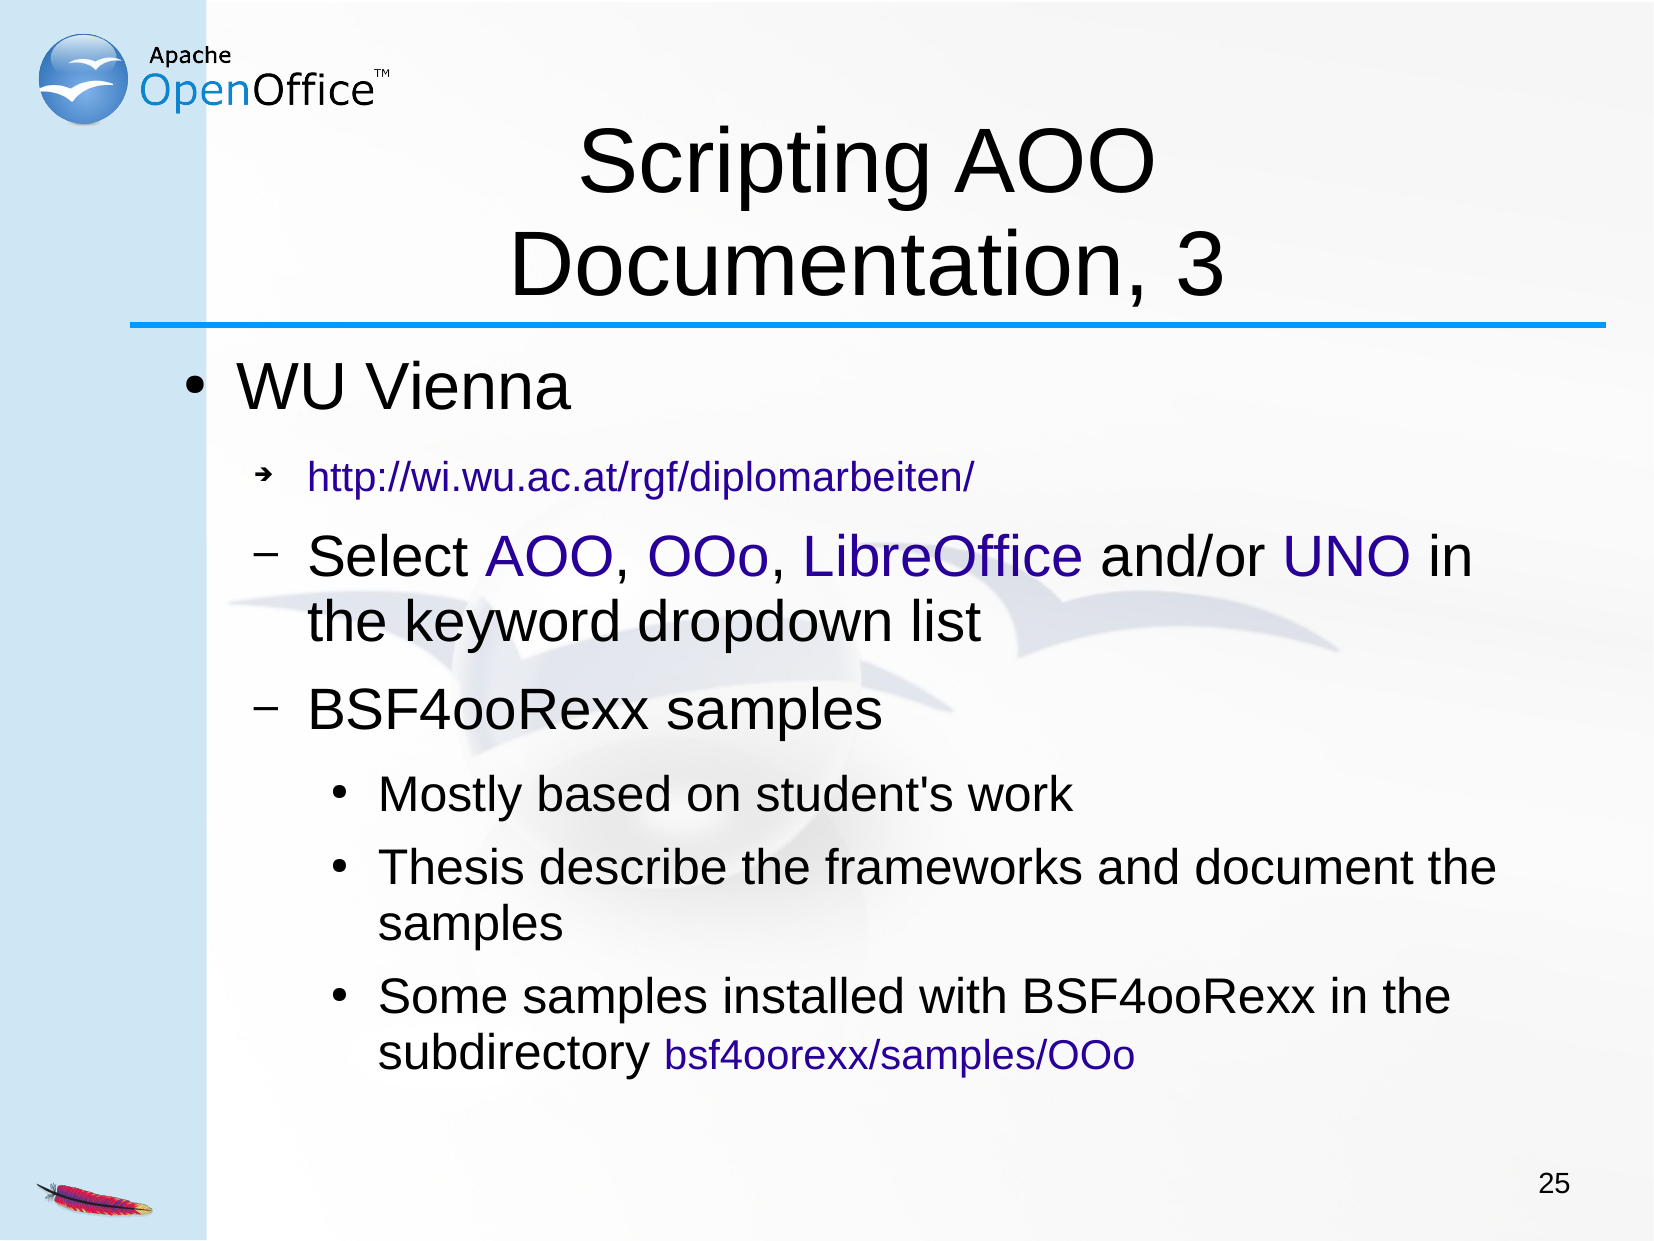

# Scripting AOO Documentation, 3
WU Vienna
http://wi.wu.ac.at/rgf/diplomarbeiten/
Select AOO, OOo, LibreOffice and/or UNO in the keyword dropdown list
BSF4ooRexx samples
Mostly based on student's work
Thesis describe the frameworks and document the samples
Some samples installed with BSF4ooRexx in the subdirectory bsf4oorexx/samples/OOo
25